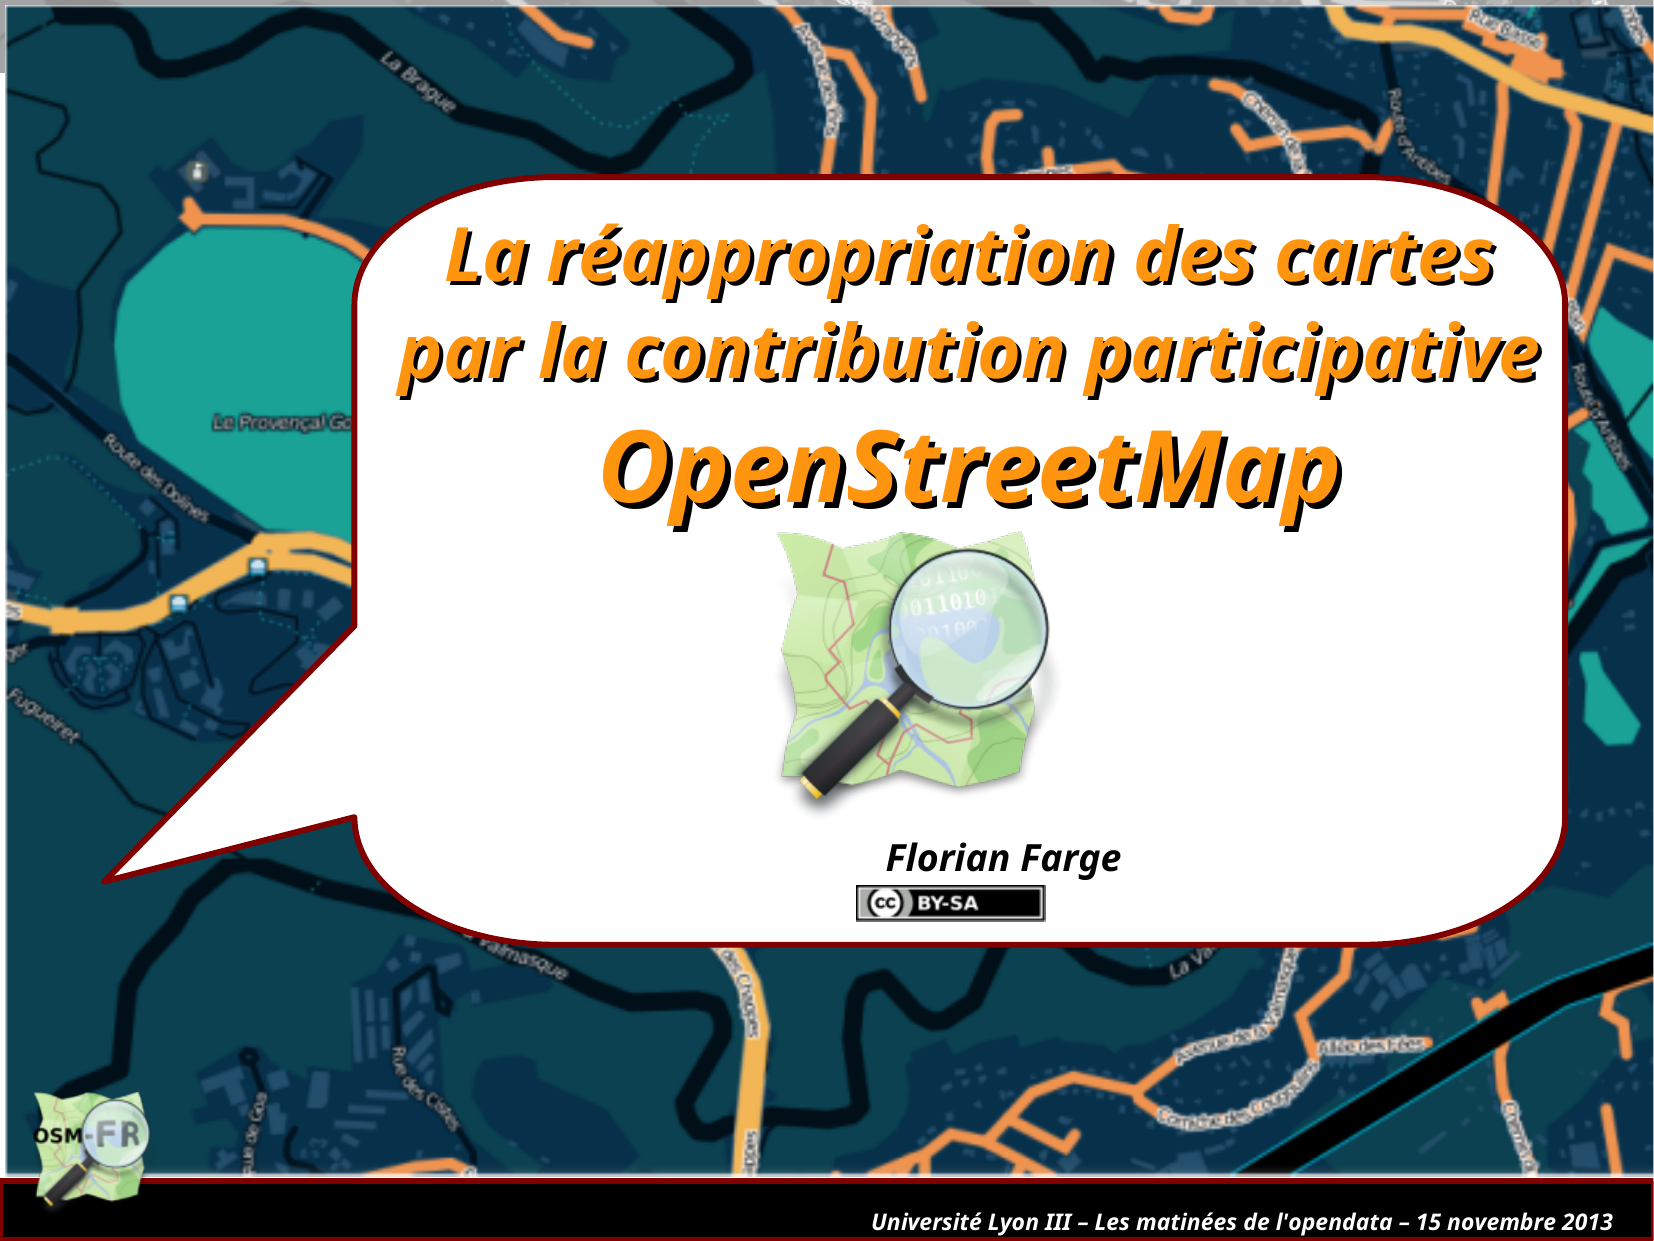

La réappropriation des cartes
par la contribution participative
OpenStreetMap
Arnaud Van De Casteele
Florian Farge
Université Lyon III – Les matinées de l'opendata – 15 novembre 2013